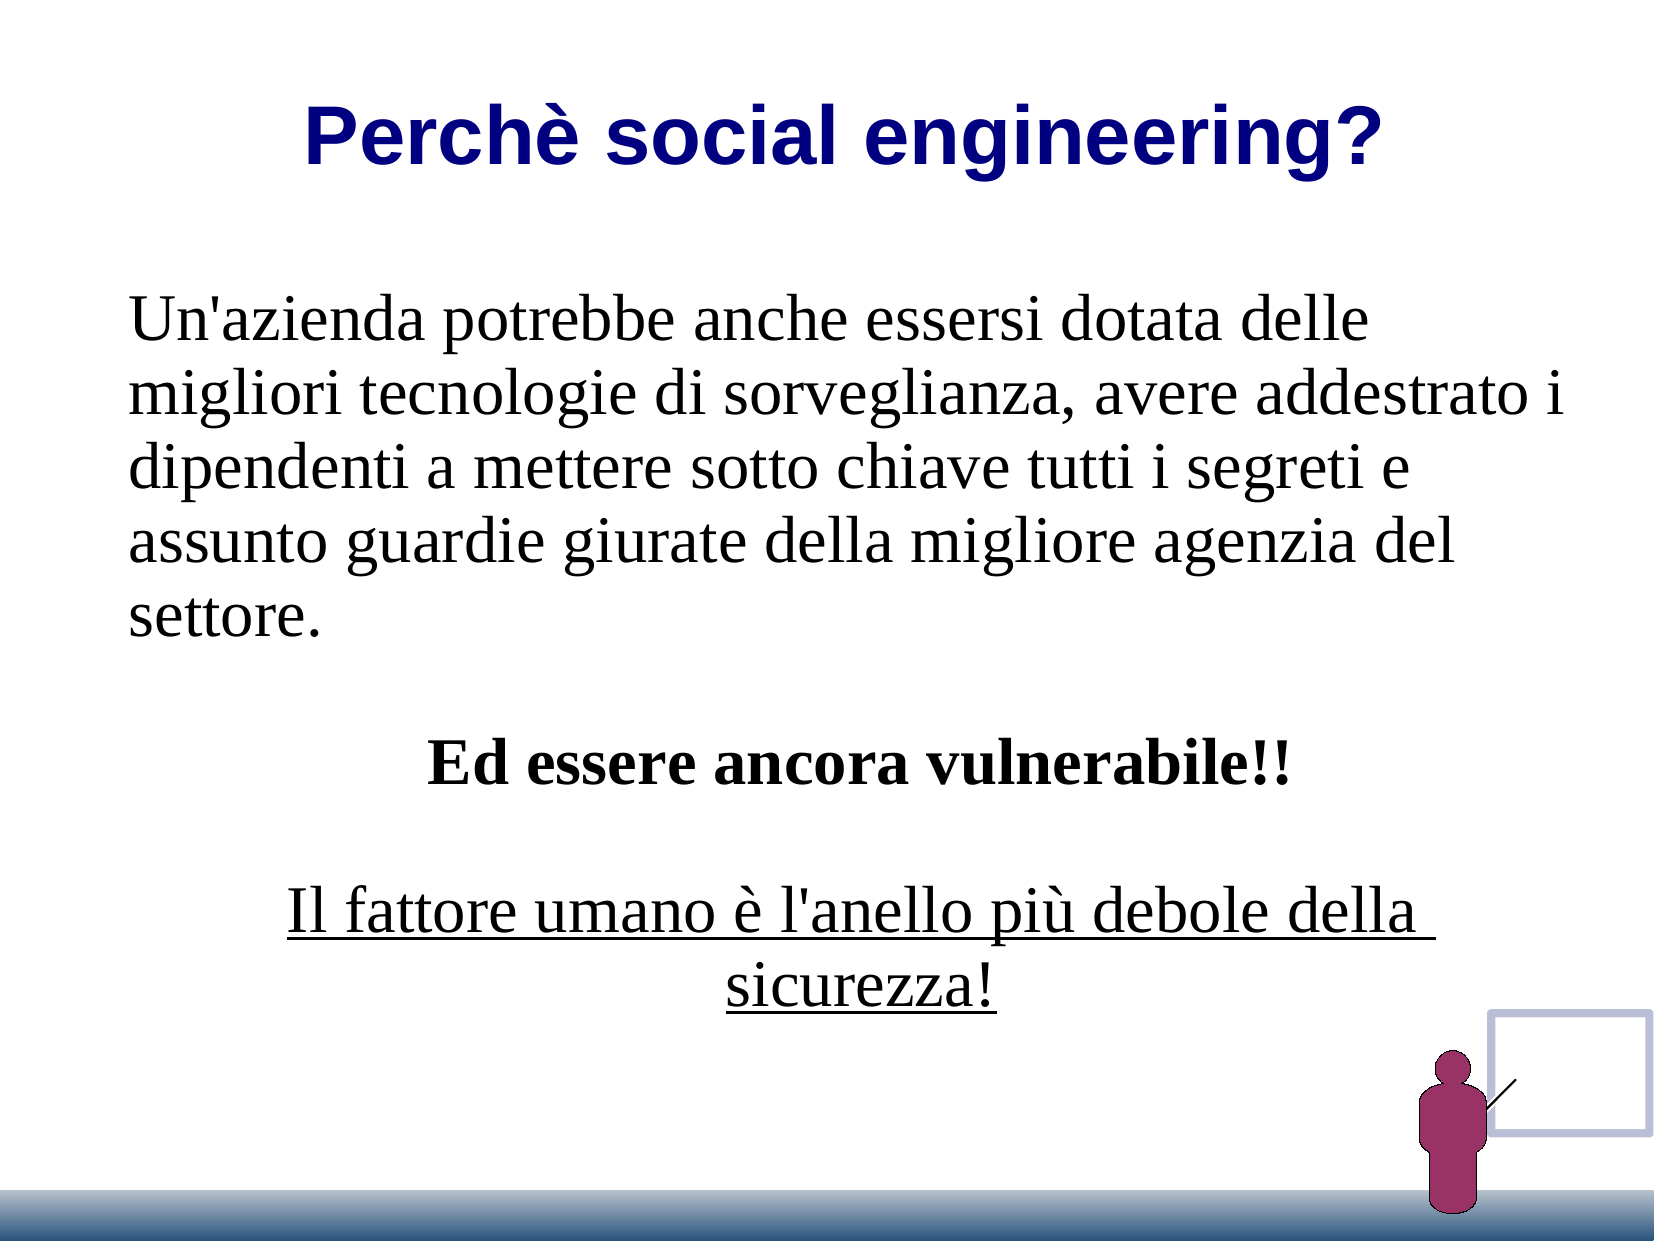

# Perchè social engineering?
Un'azienda potrebbe anche essersi dotata delle
migliori tecnologie di sorveglianza, avere addestrato i
dipendenti a mettere sotto chiave tutti i segreti e
assunto guardie giurate della migliore agenzia del
settore.
Ed essere ancora vulnerabile!!
Il fattore umano è l'anello più debole della
sicurezza!